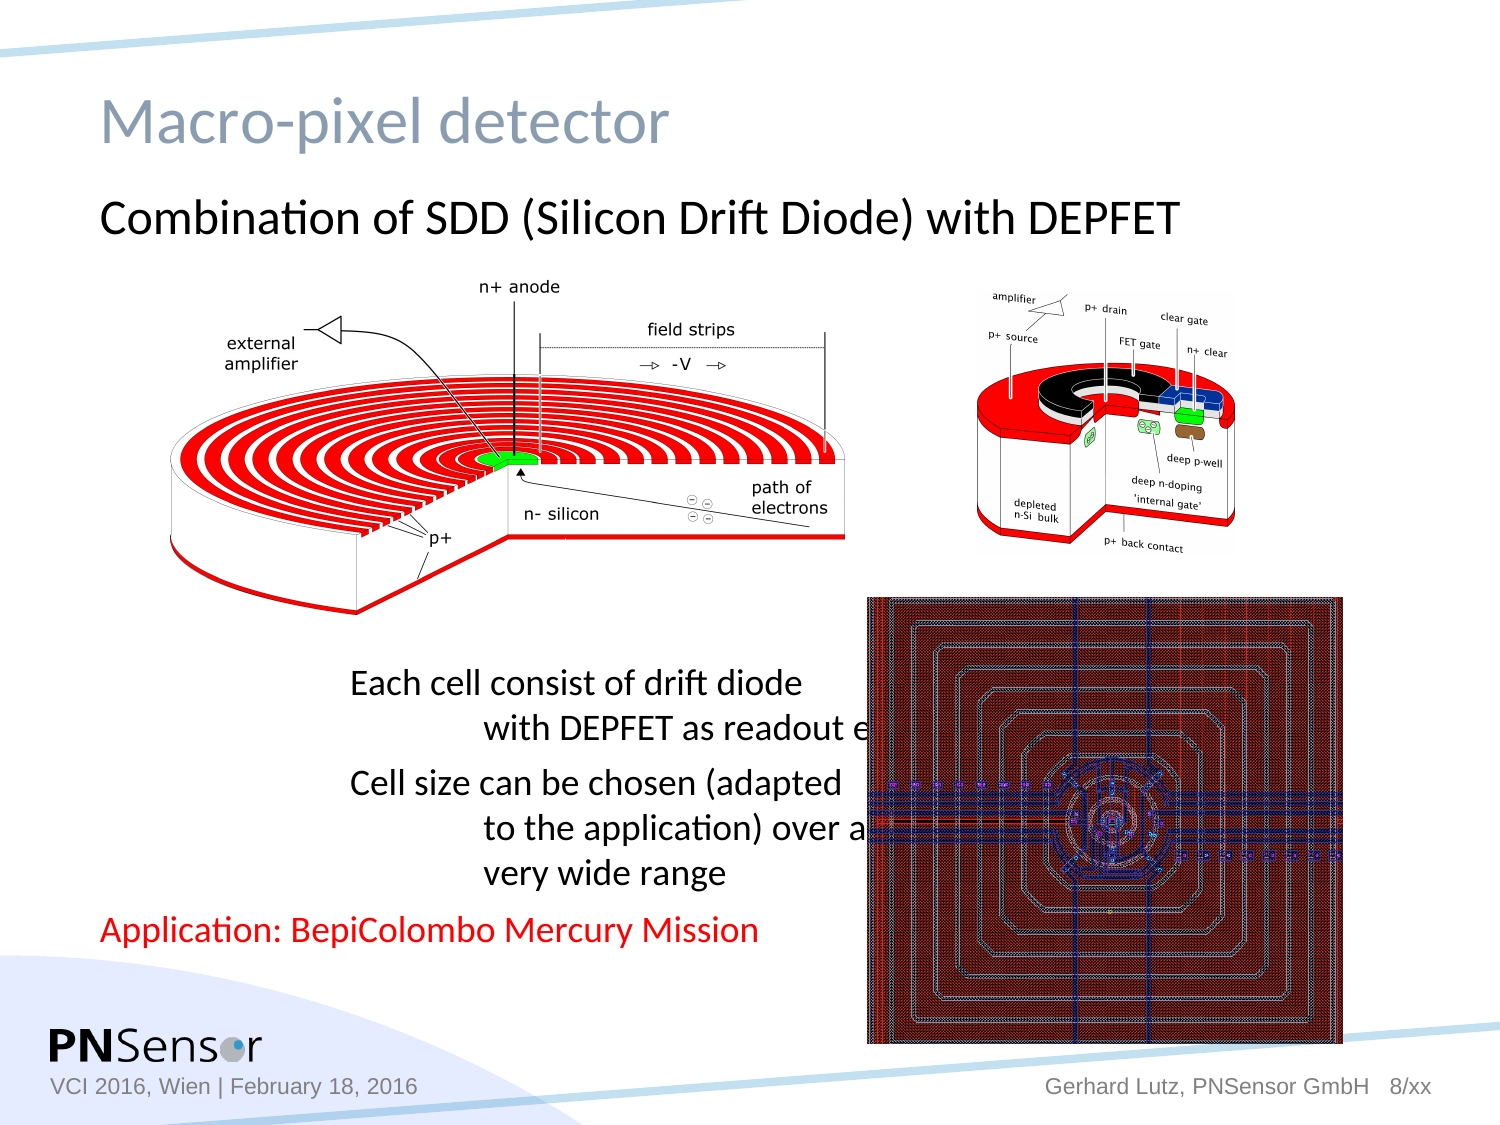

# Macro-pixel detector
Combination of SDD (Silicon Drift Diode) with DEPFET
Each cell consist of drift diode
with DEPFET as readout element
Cell size can be chosen (adapted
to the application) over a
very wide range
Application: BepiColombo Mercury Mission